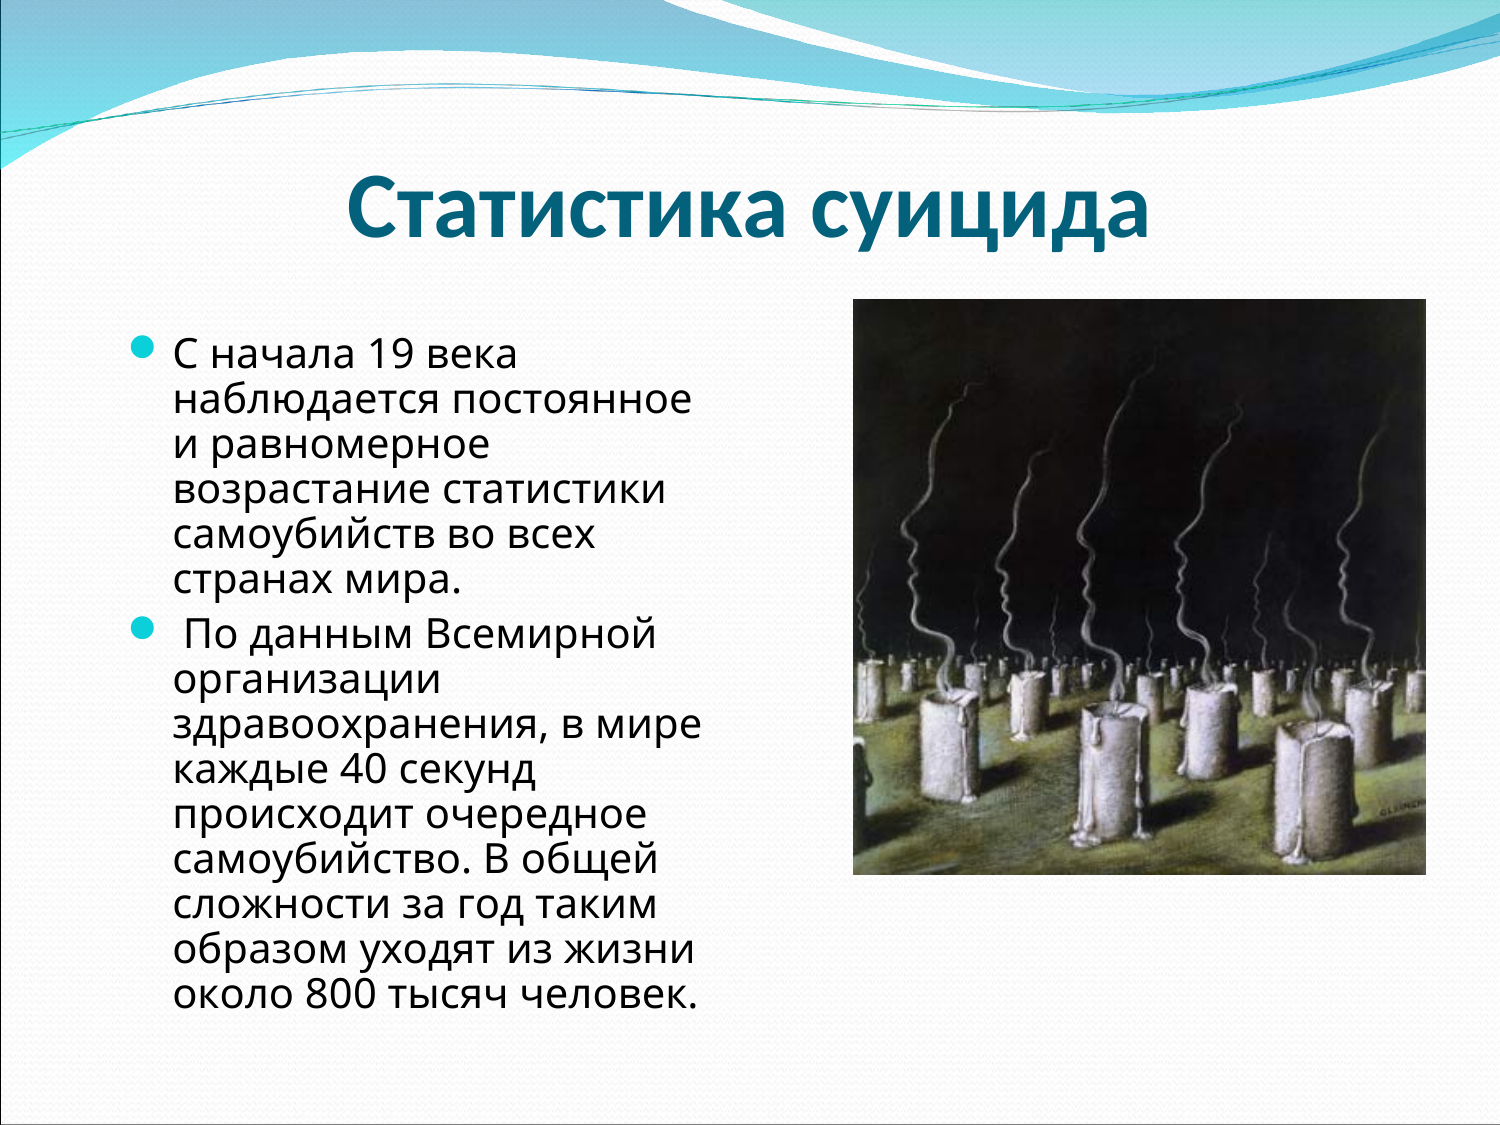

# Статистика суицида
С начала 19 века наблюдается постоянное и равномерное возрастание статистики самоубийств во всех странах мира.
 По данным Всемирной организации здравоохранения, в мире каждые 40 секунд происходит очередное самоубийство. В общей сложности за год таким образом уходят из жизни около 800 тысяч человек.